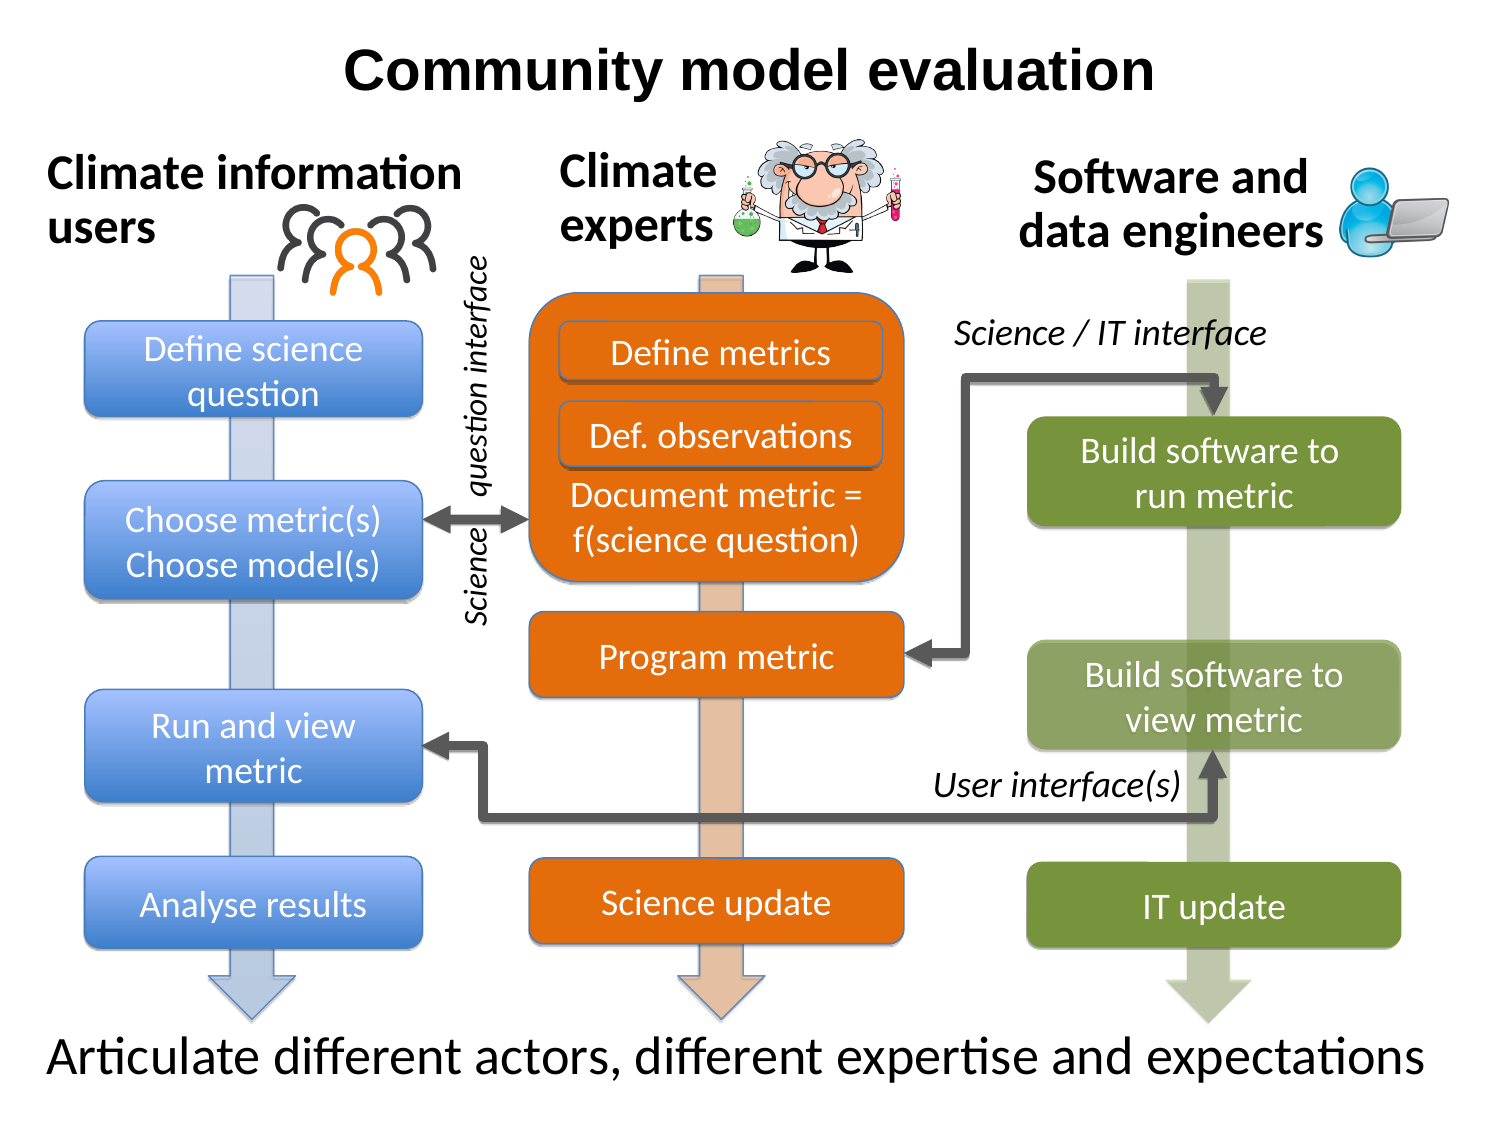

# Community model evaluation
Climate
experts
Climate information
users
Software and
data engineers
Define science question
Choose metric(s)
Choose model(s)
Run and view metric
Analyse results
Document metric = f(science question)
Define metrics
Def. observations
Program metric
Science update
Build software to
run metric
Build software to view metric
IT update
Science / IT interface
Science question interface
User interface(s)
Articulate different actors, different expertise and expectations